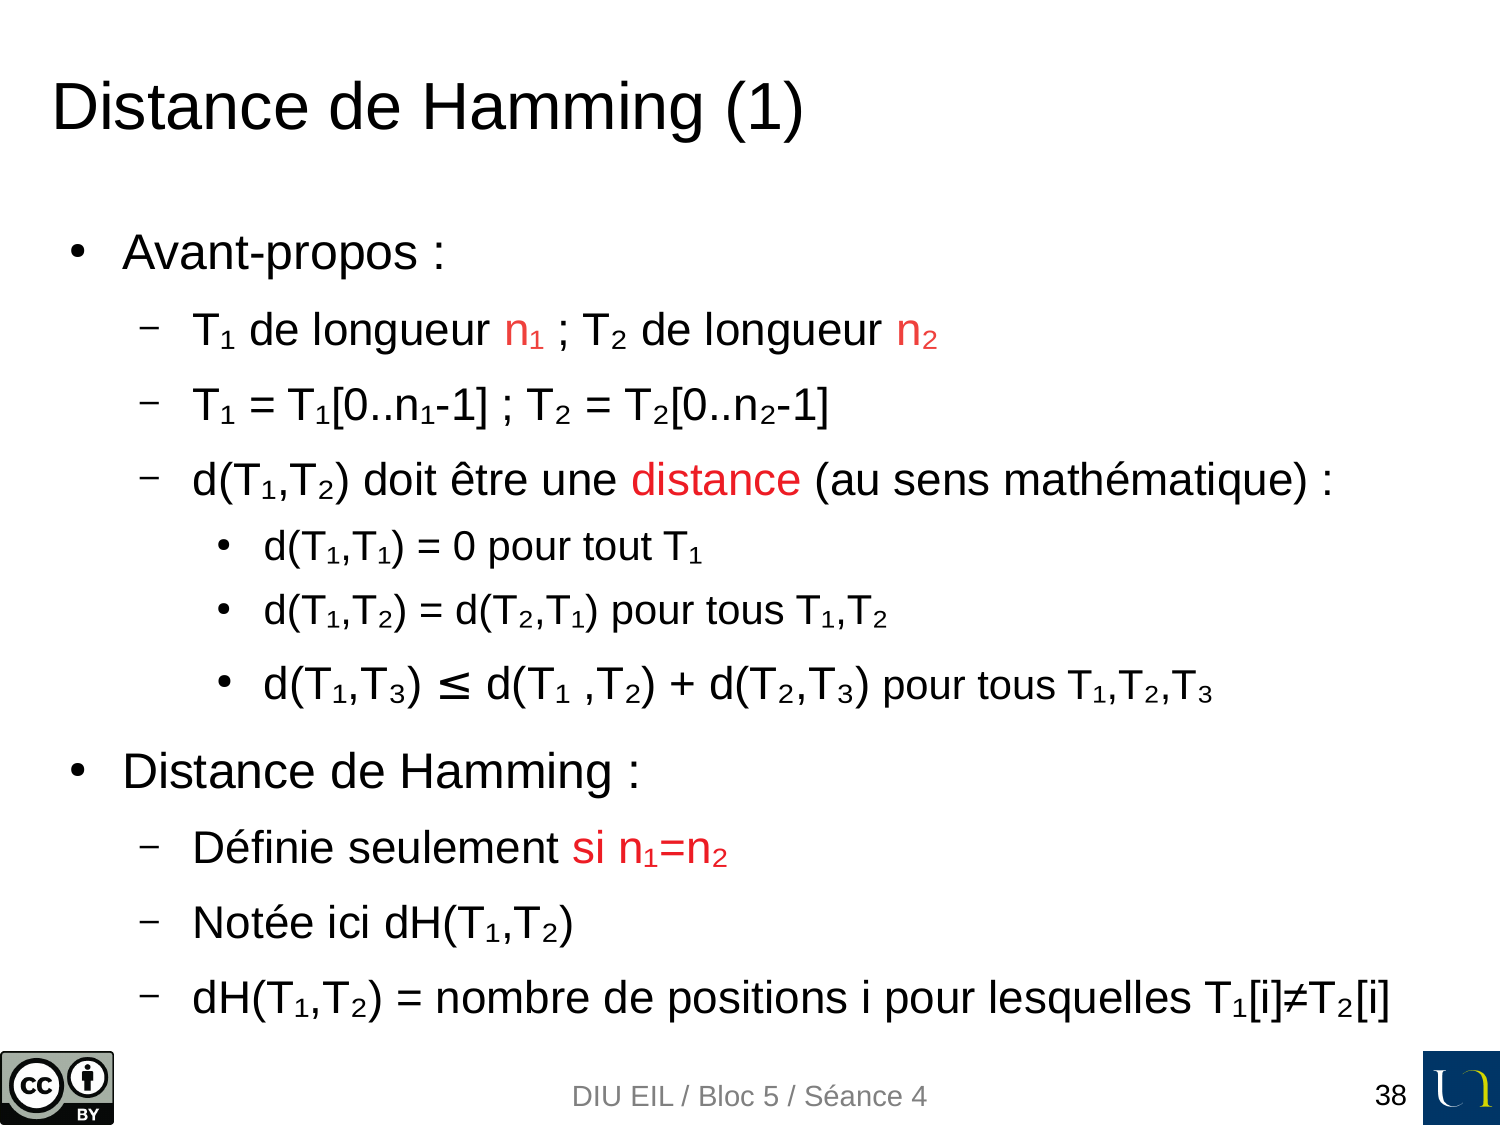

# Distance de Hamming (1)
Avant-propos :
T₁ de longueur n₁ ; T₂ de longueur n₂
T₁ = T₁[0..n₁-1] ; T₂ = T₂[0..n₂-1]
d(T₁,T₂) doit être une distance (au sens mathématique) :
d(T₁,T₁) = 0 pour tout T₁
d(T₁,T₂) = d(T₂,T₁) pour tous T₁,T₂
d(T₁,T₃) ≤ d(T₁ ,T₂) + d(T₂,T₃) pour tous T₁,T₂,T₃
Distance de Hamming :
Définie seulement si n₁=n₂
Notée ici dH(T₁,T₂)
dH(T₁,T₂) = nombre de positions i pour lesquelles T₁[i]≠T₂[i]
38